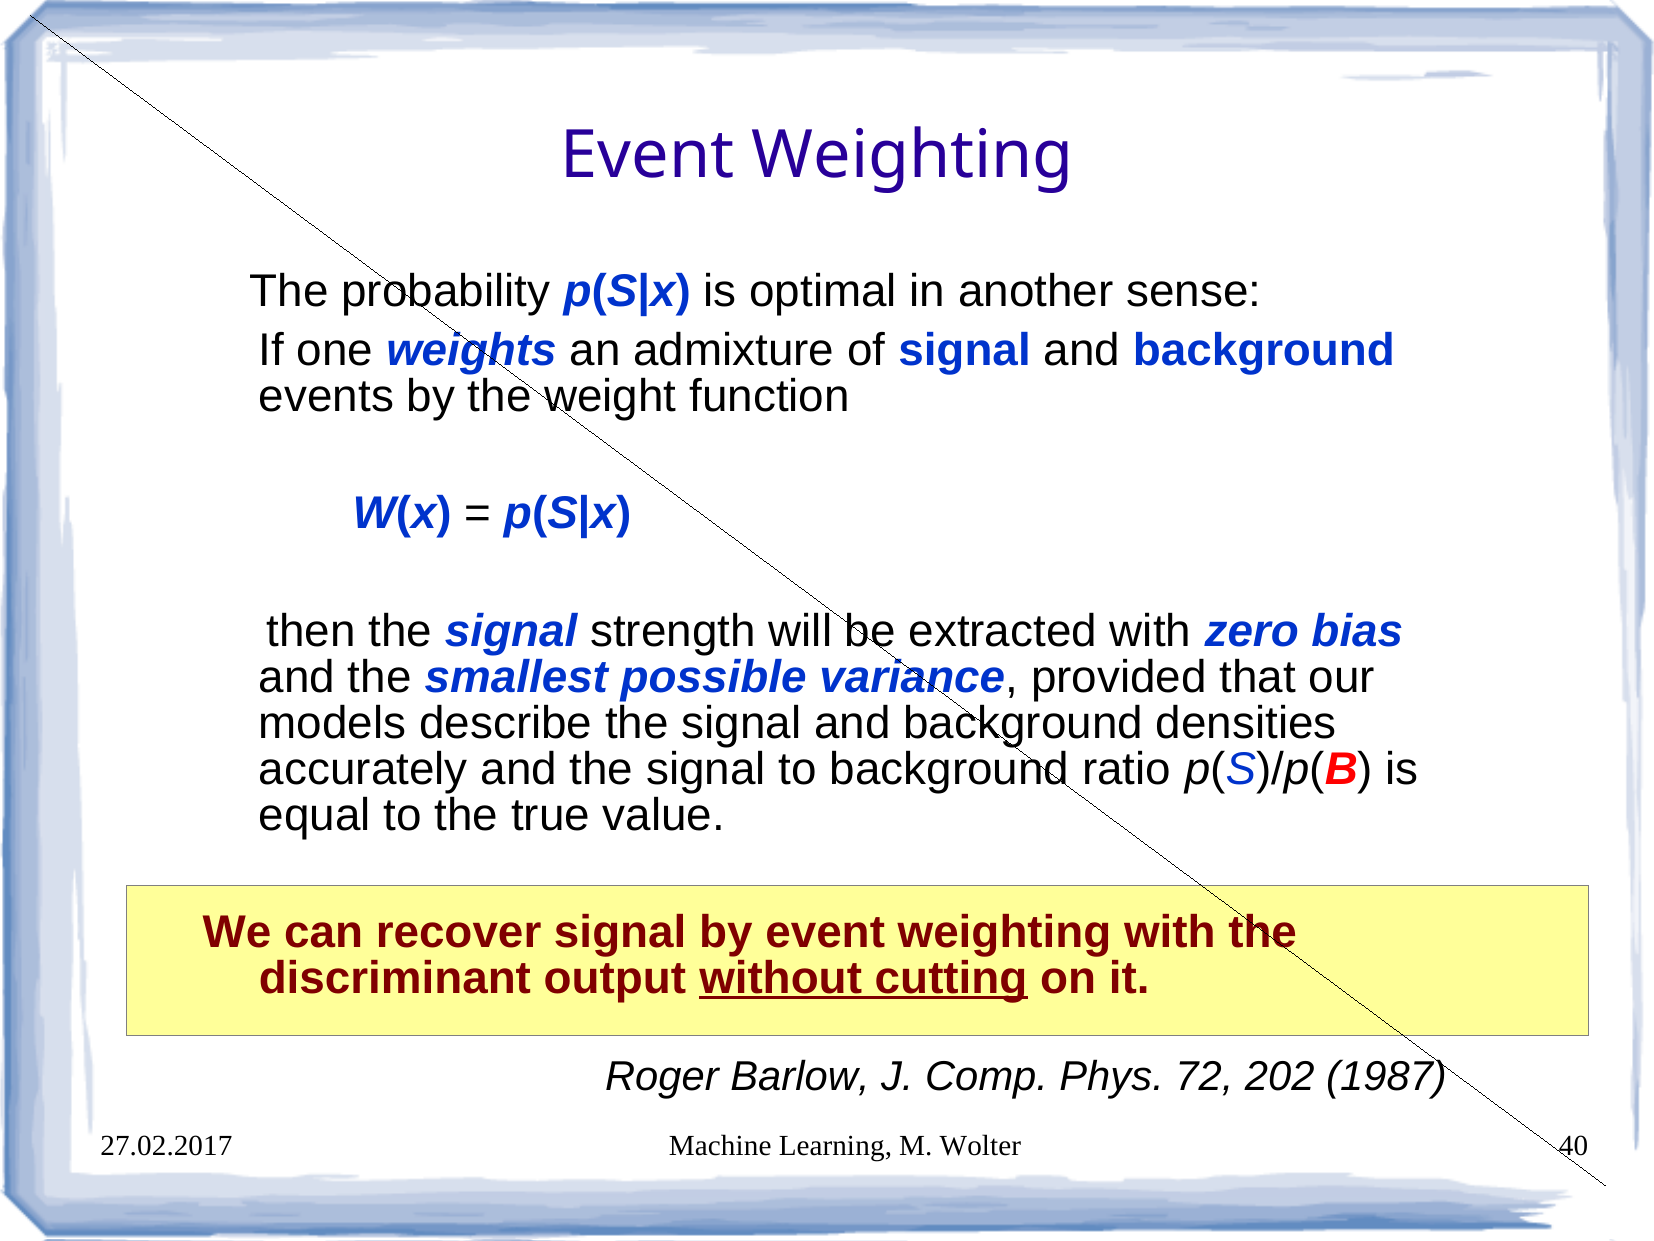

# Event Weighting
 The probability p(S|x) is optimal in another sense:
	If one weights an admixture of signal and background events by the weight function
		W(x) = p(S|x)
 then the signal strength will be extracted with zero bias and the smallest possible variance, provided that our models describe the signal and background densities accurately and the signal to background ratio p(S)/p(B) is equal to the true value.
We can recover signal by event weighting with the discriminant output without cutting on it.
			Roger Barlow, J. Comp. Phys. 72, 202 (1987)
27.02.2017
Machine Learning, M. Wolter
40